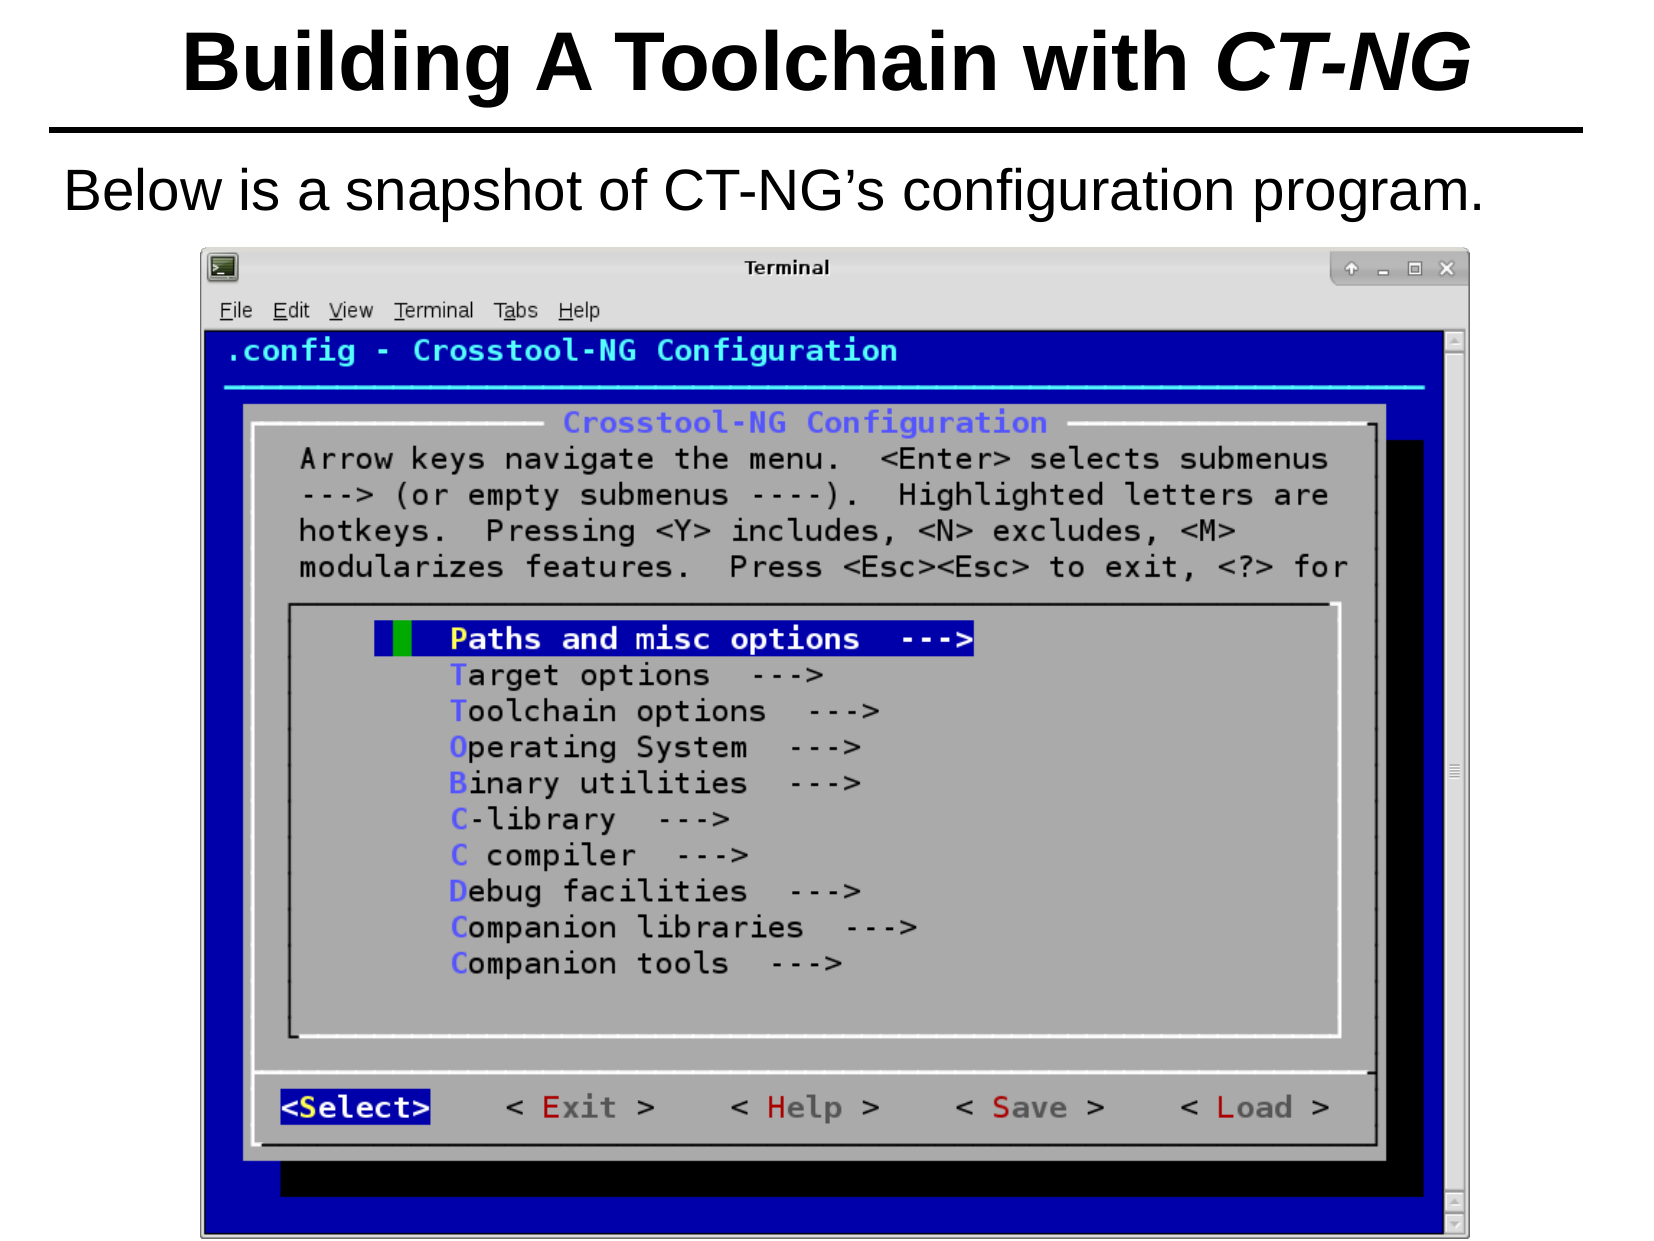

Building A Toolchain with CT-NG
Below is a snapshot of CT-NG’s configuration program.